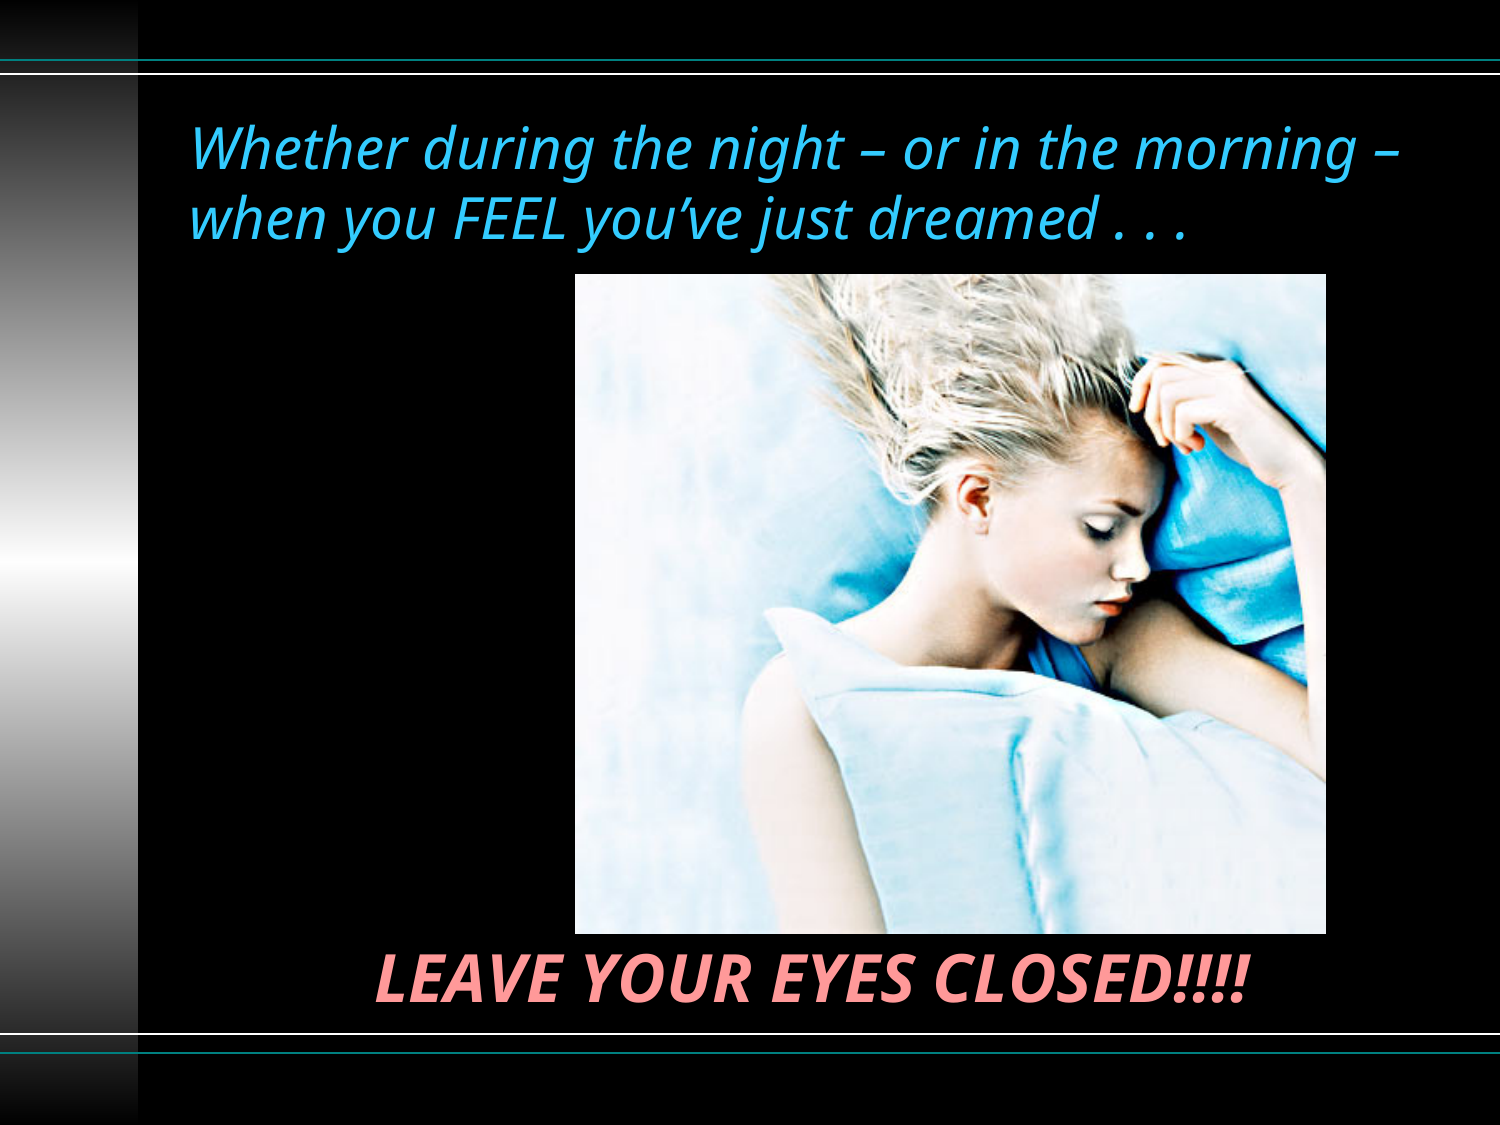

# Whether during the night – or in the morning – when you FEEL you’ve just dreamed . . .
LEAVE YOUR EYES CLOSED!!!!